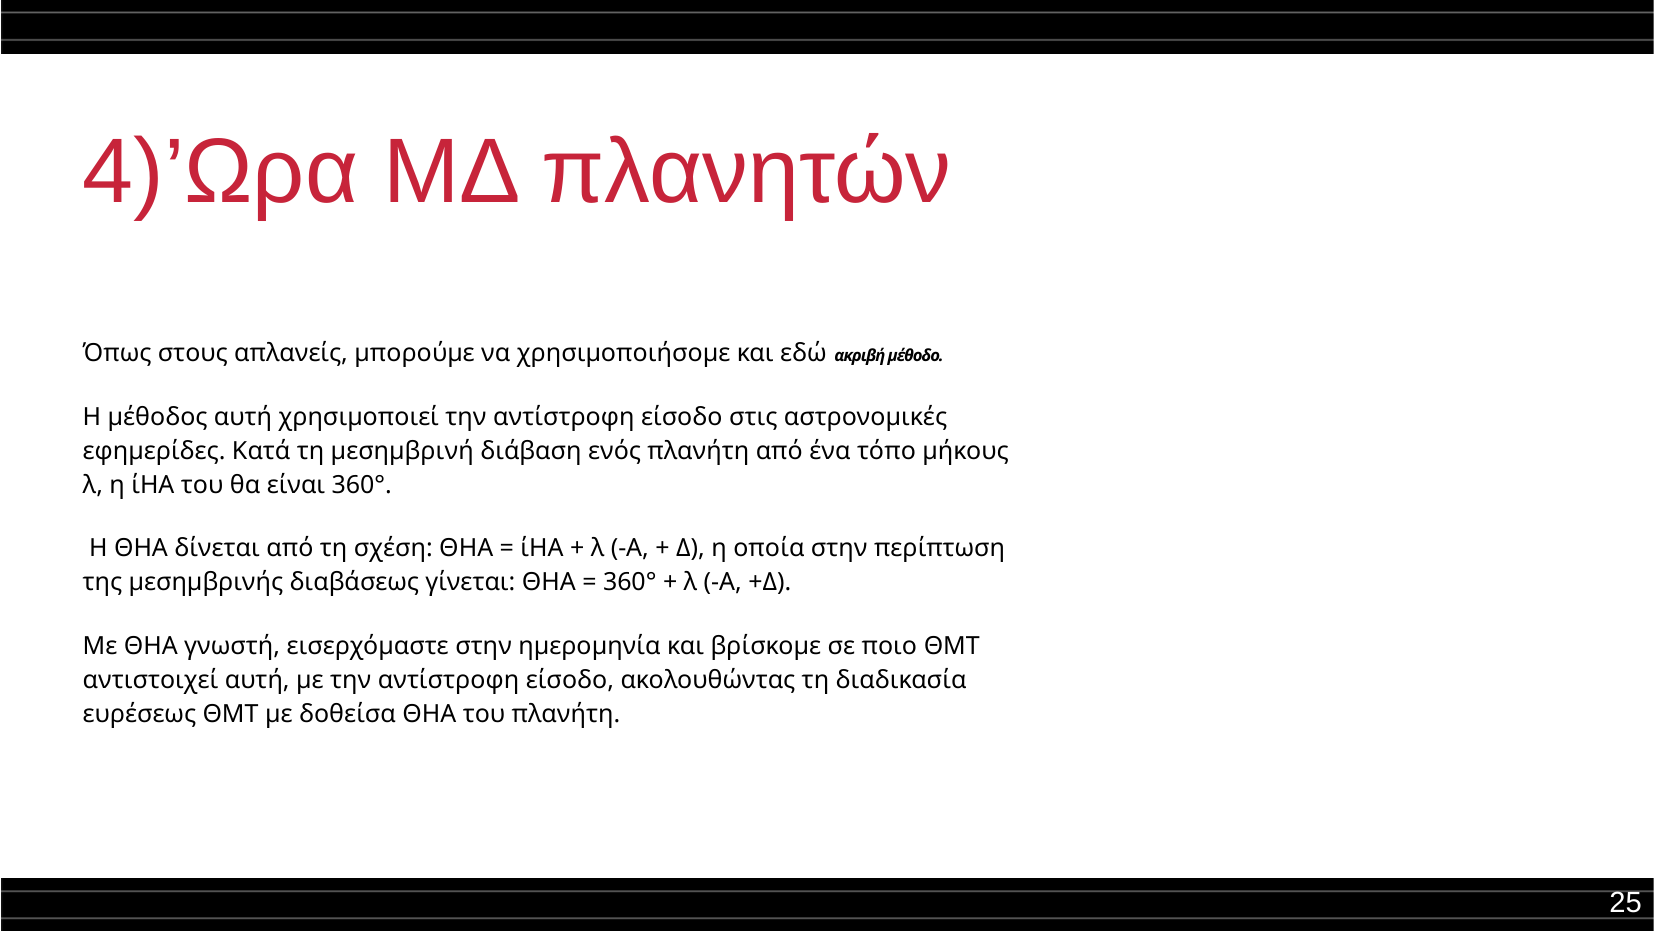

# 4)’Ωρα ΜΔ πλανητών
Όπως στους απλανείς, μπορούμε να χρησιμοποιήσομε και εδώ ακριβή μέθοδο.
Η μέθοδος αυτή χρησιμοποιεί την αντίστροφη είσοδο στις αστρονομικές εφημερίδες. Κατά τη μεσημβρι­νή διάβαση ενός πλανήτη από ένα τόπο μήκους λ, η ίΗΑ του θα είναι 360°.
 Η ΘΗΑ δίνεται από τη σχέση: ΘΗΑ = ίΗΑ + λ (-Α, + Δ), η οποία στην περίπτωση της μεσημβρινής διαβάσεως γίνεται: ΘΗΑ = 360° + λ (-Α, +Δ).
Με ΘΗΑ γνωστή, εισερχόμαστε στην ημερομηνία και βρίσκομε σε ποιο ΘΜΤ αντιστοιχεί αυτή, με την αντίστροφη είσοδο, ακολουθώντας τη διαδικασία ευρέσεως ΘΜΤ με δοθείσα ΘΗΑ του πλανήτη.